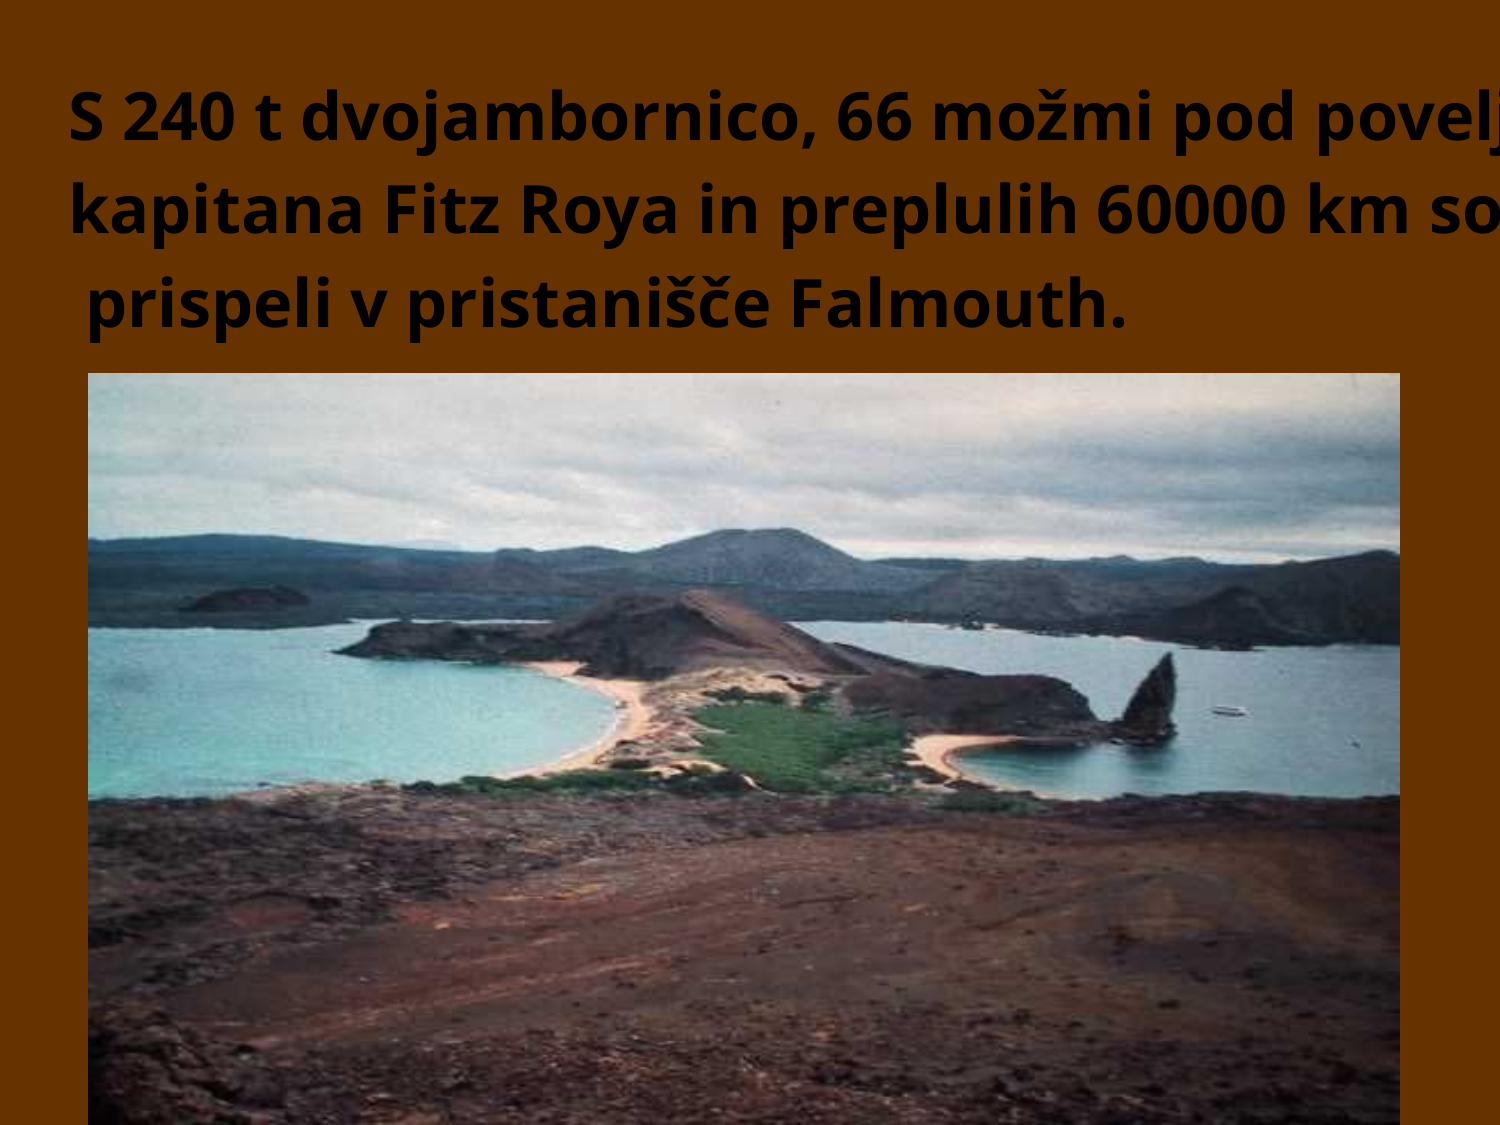

# S 240 t dvojambornico, 66 možmi pod poveljstvom
kapitana Fitz Roya in preplulih 60000 km so le
 prispeli v pristanišče Falmouth.